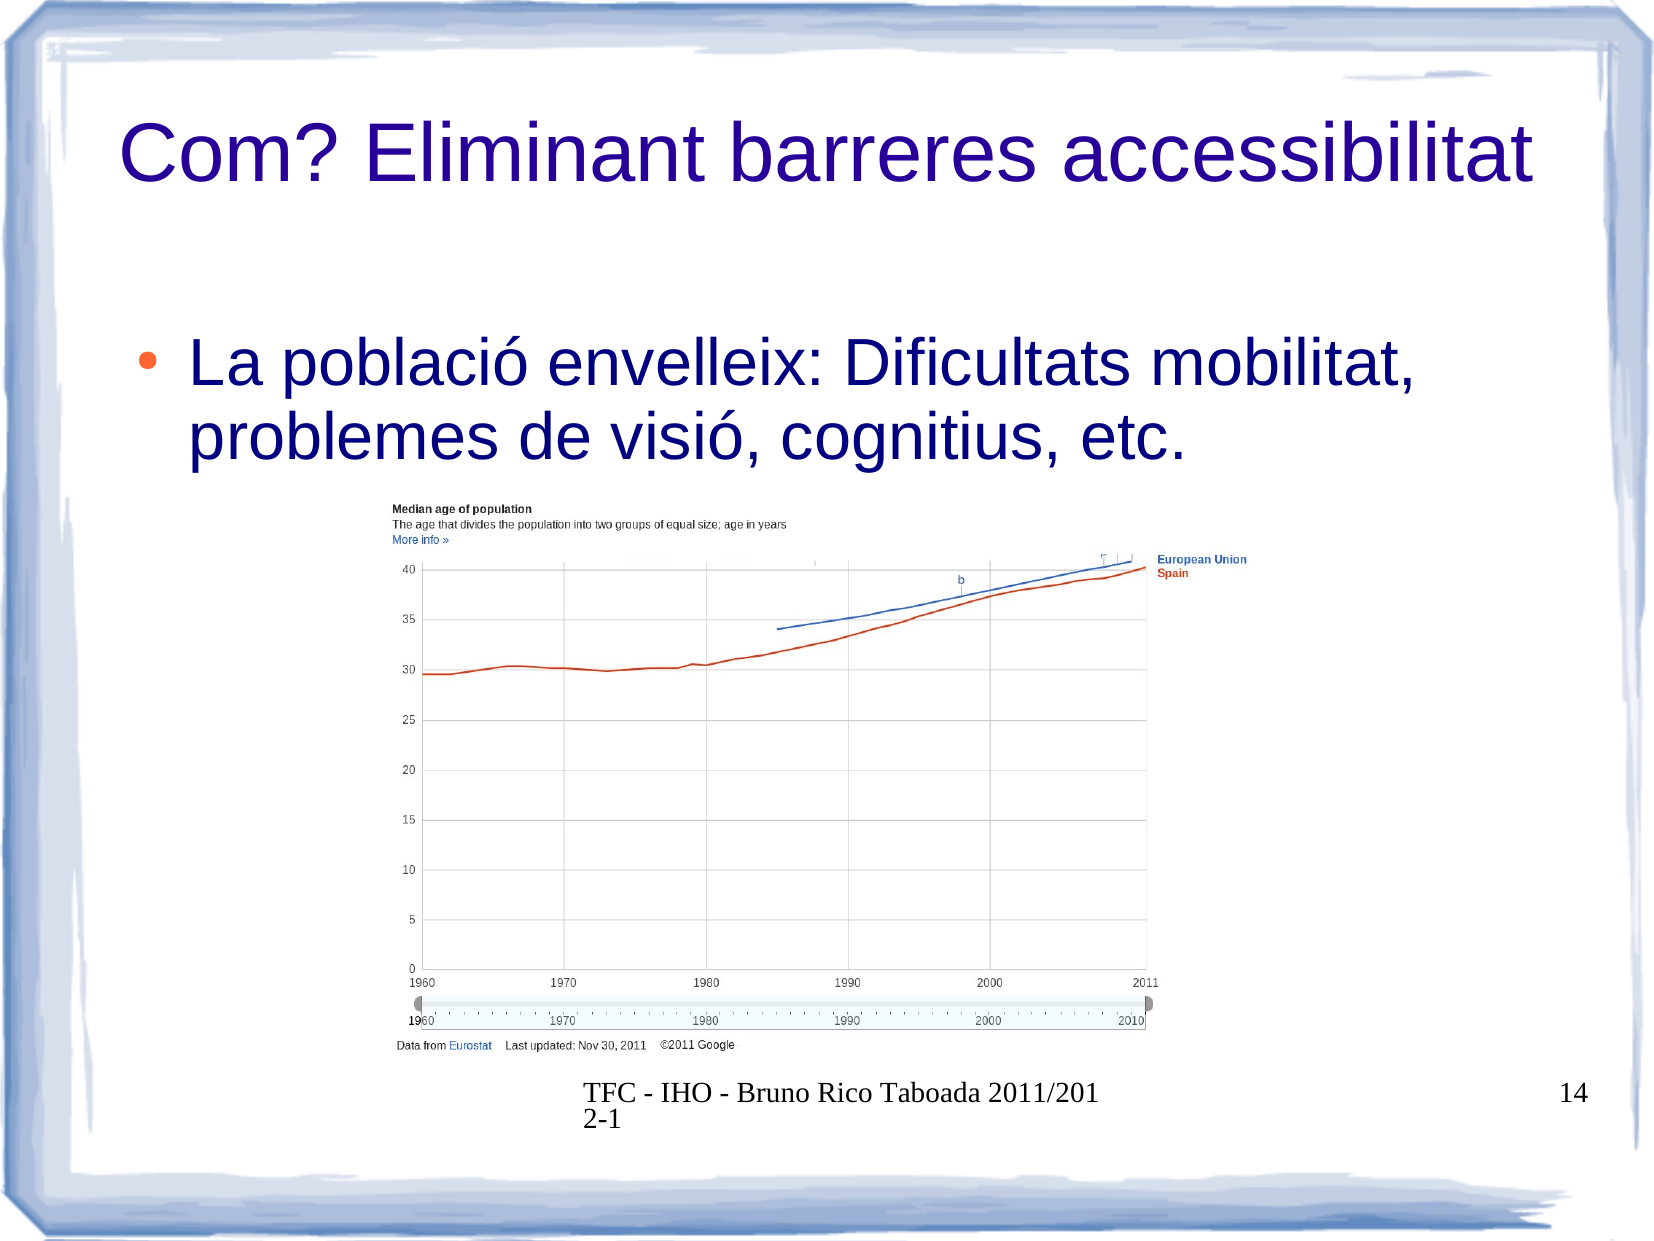

# Com? Eliminant barreres accessibilitat
La població envelleix: Dificultats mobilitat, problemes de visió, cognitius, etc.
TFC - IHO - Bruno Rico Taboada 2011/2012-1
14